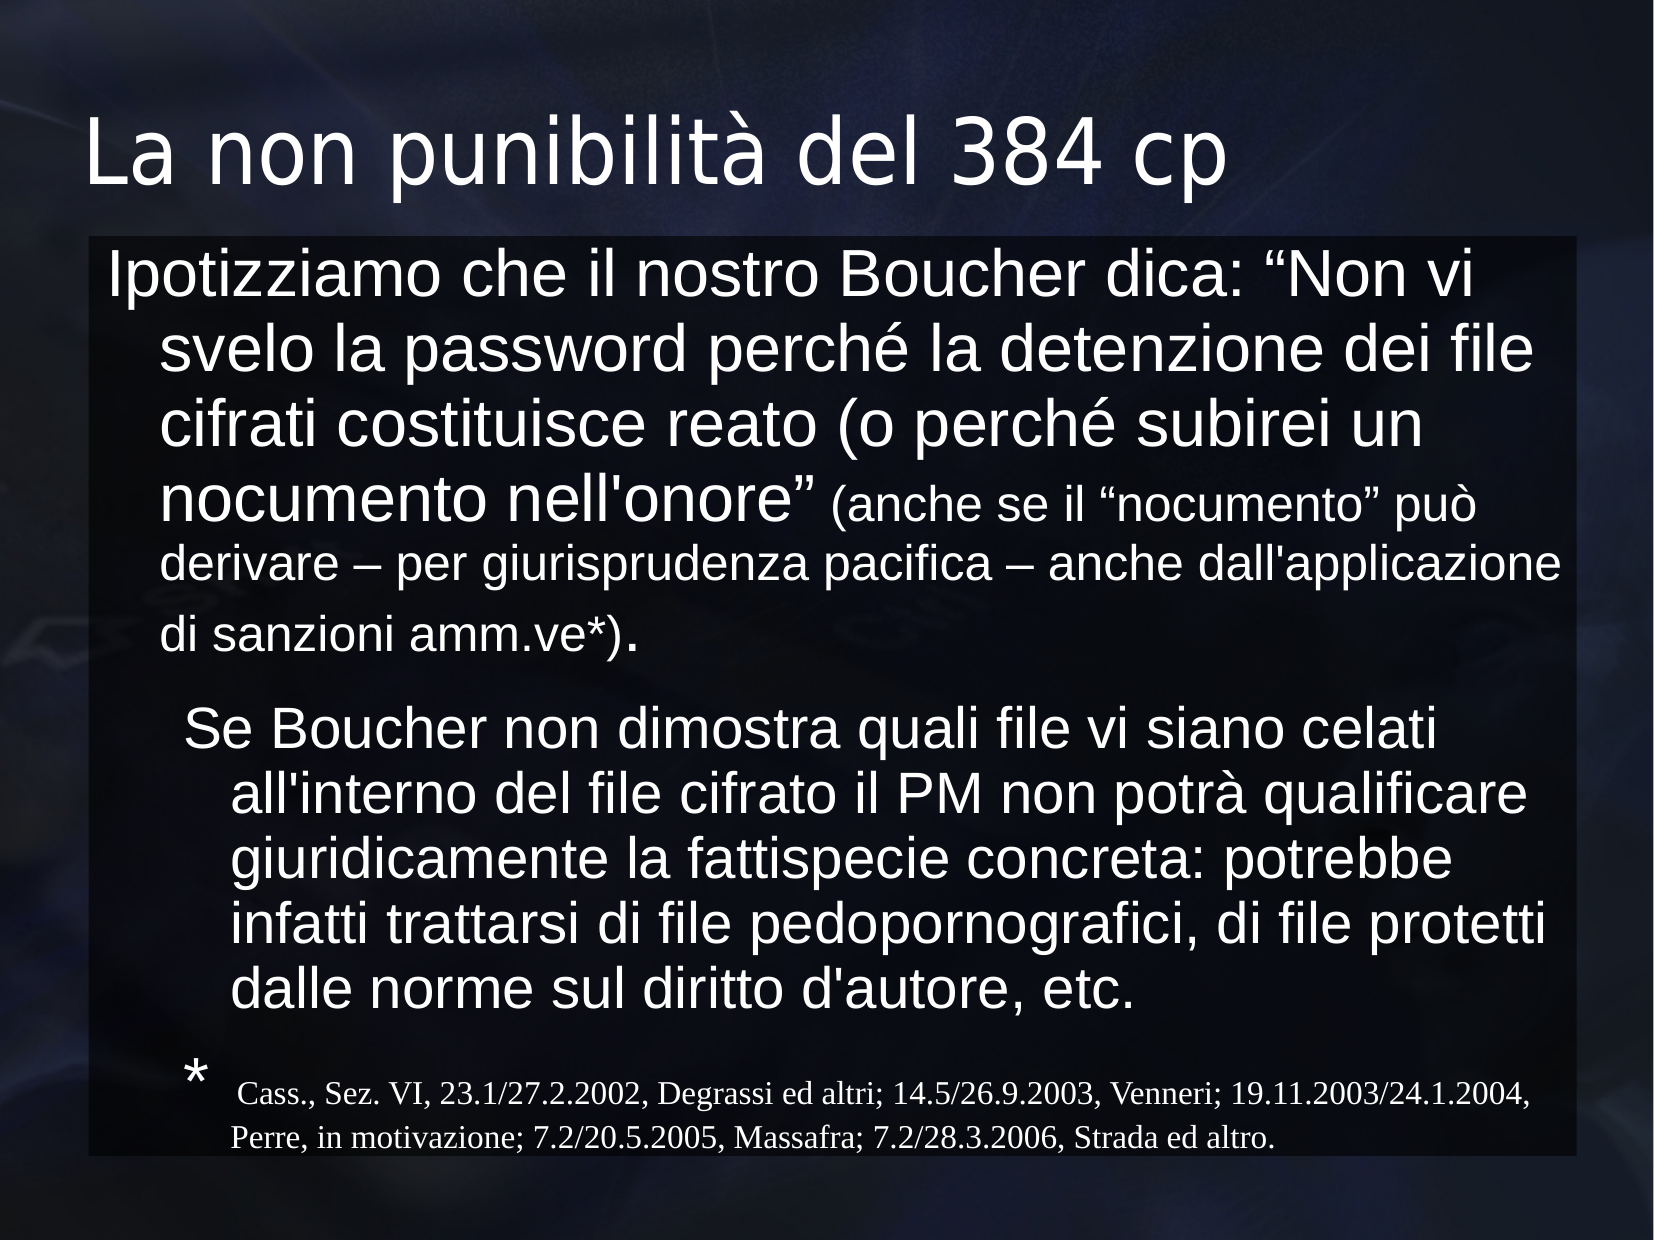

# La non punibilità del 384 cp
Ipotizziamo che il nostro Boucher dica: “Non vi svelo la password perché la detenzione dei file cifrati costituisce reato (o perché subirei un nocumento nell'onore” (anche se il “nocumento” può derivare – per giurisprudenza pacifica – anche dall'applicazione di sanzioni amm.ve*).
Se Boucher non dimostra quali file vi siano celati all'interno del file cifrato il PM non potrà qualificare giuridicamente la fattispecie concreta: potrebbe infatti trattarsi di file pedopornografici, di file protetti dalle norme sul diritto d'autore, etc.
* Cass., Sez. VI, 23.1/27.2.2002, Degrassi ed altri; 14.5/26.9.2003, Venneri; 19.11.2003/24.1.2004, Perre, in motivazione; 7.2/20.5.2005, Massafra; 7.2/28.3.2006, Strada ed altro.